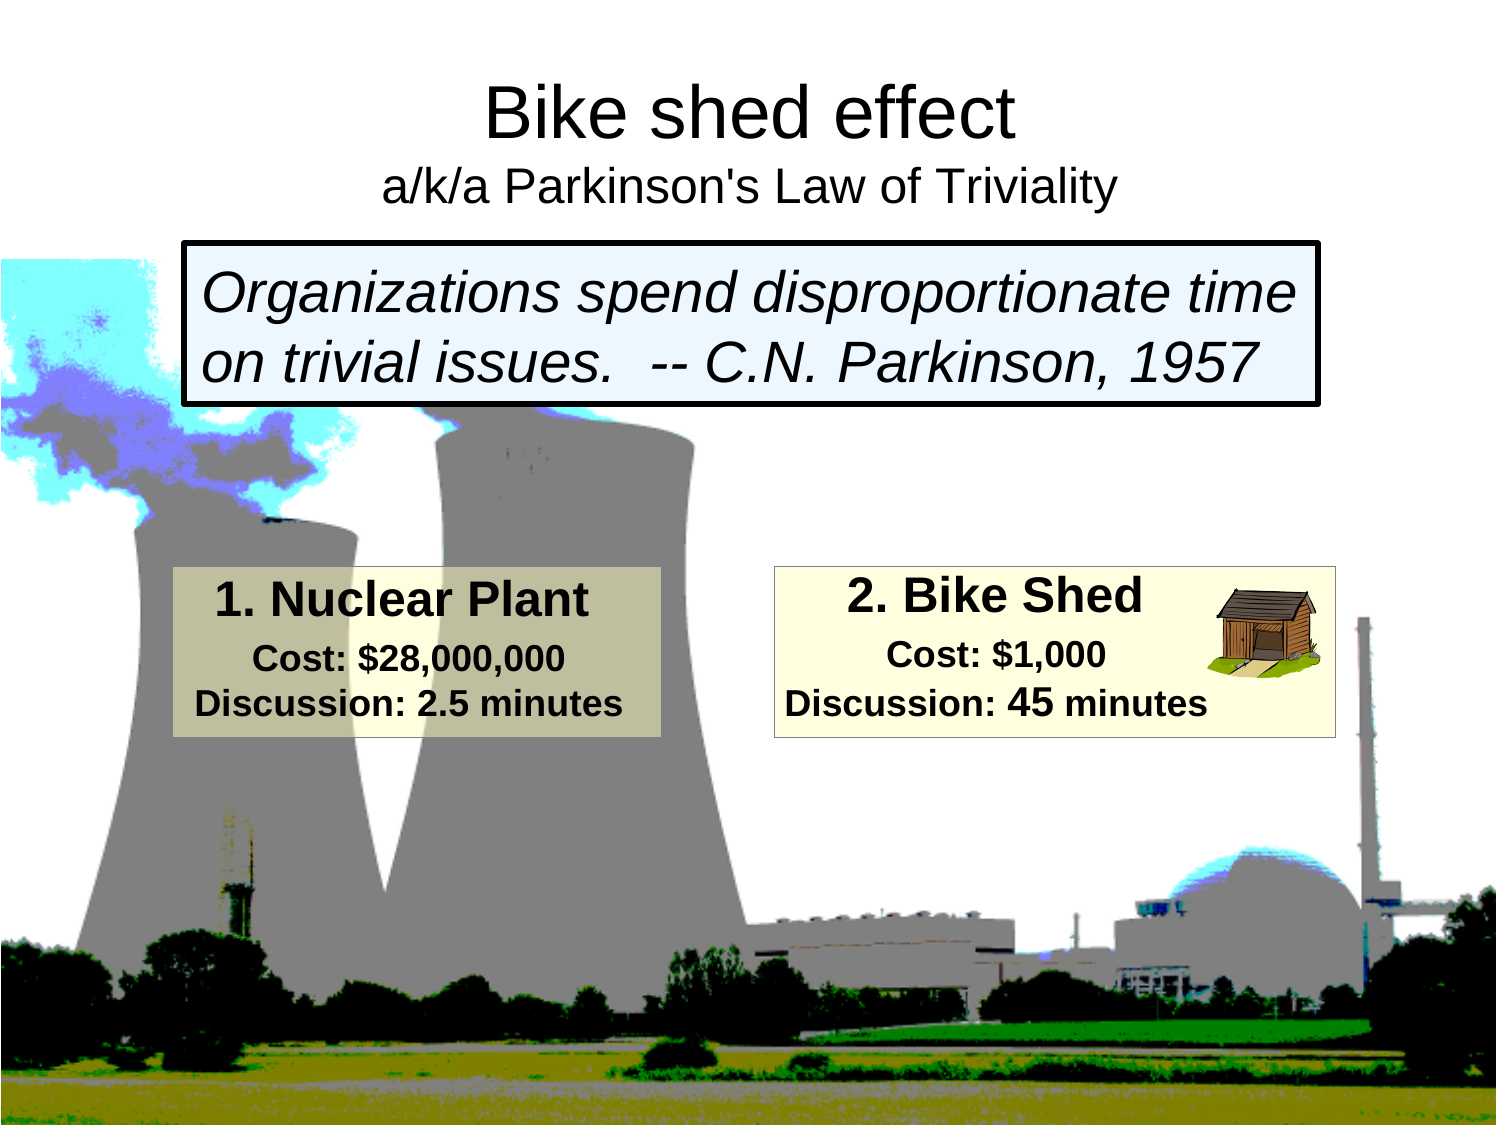

# Bike shed effect a/k/a Parkinson's Law of Triviality
Organizations spend disproportionate time
on trivial issues. -- C.N. Parkinson, 1957
2. Bike Shed
1. Nuclear Plant
Cost: $1,000
Discussion: 45 minutes
Cost: $28,000,000
Discussion: 2.5 minutes
40